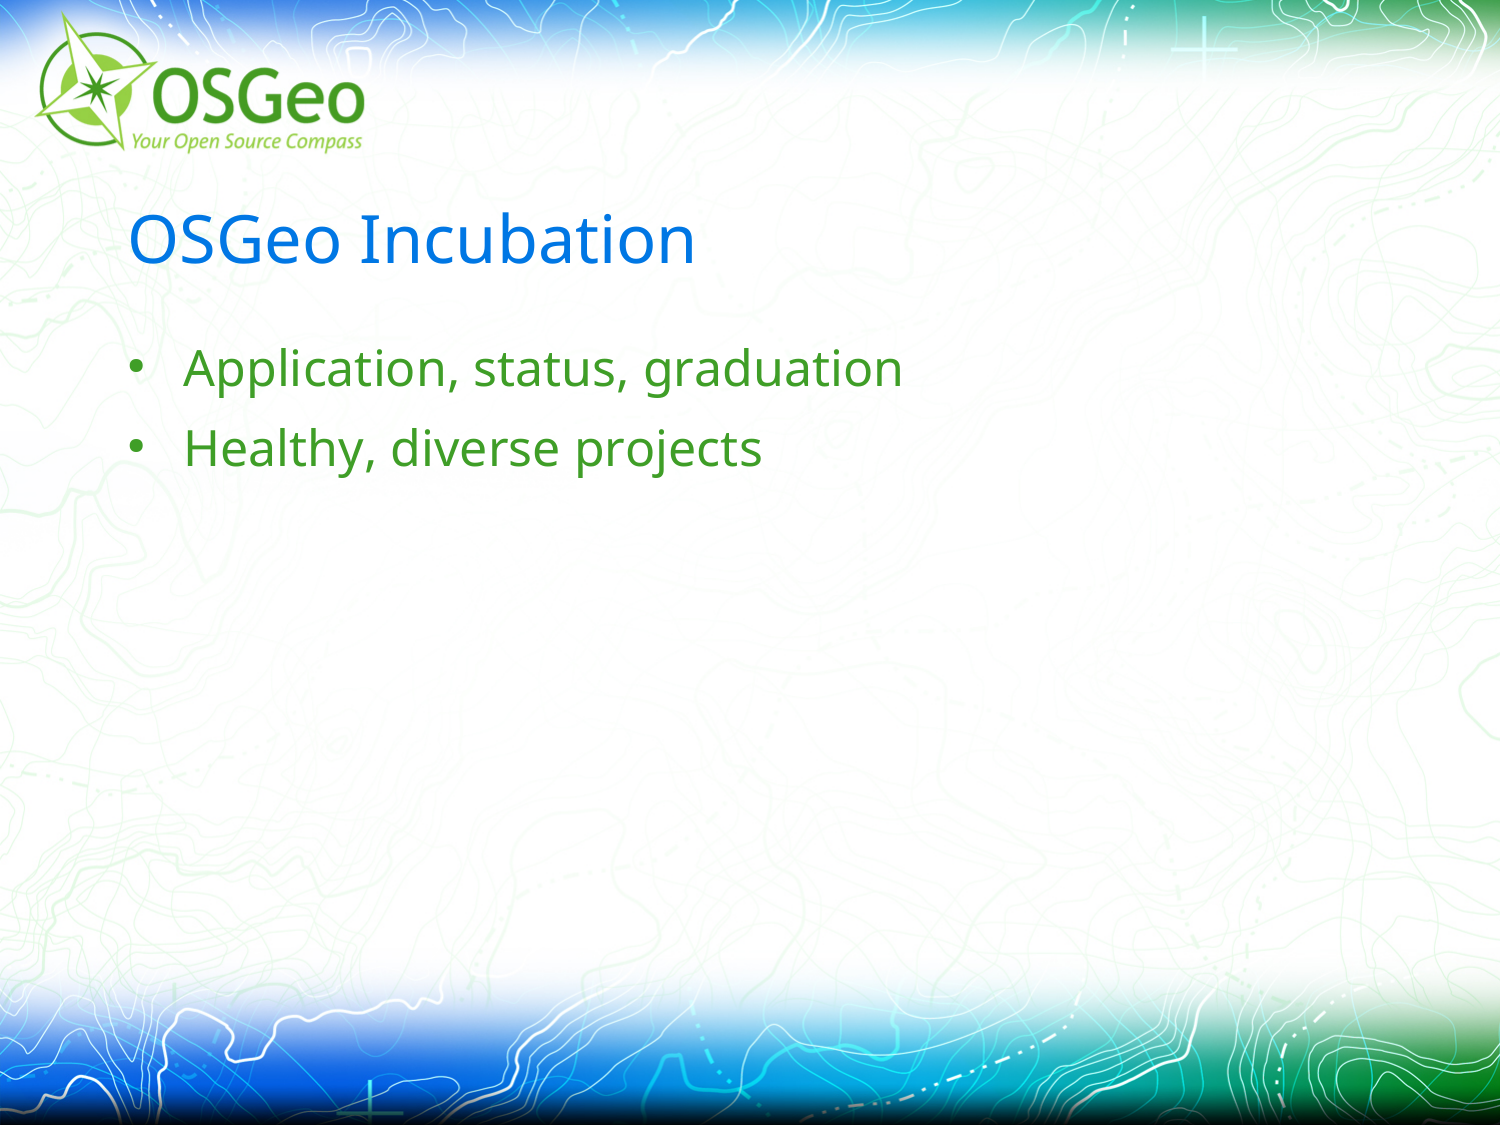

# OSGeo Incubation
Application, status, graduation
Healthy, diverse projects